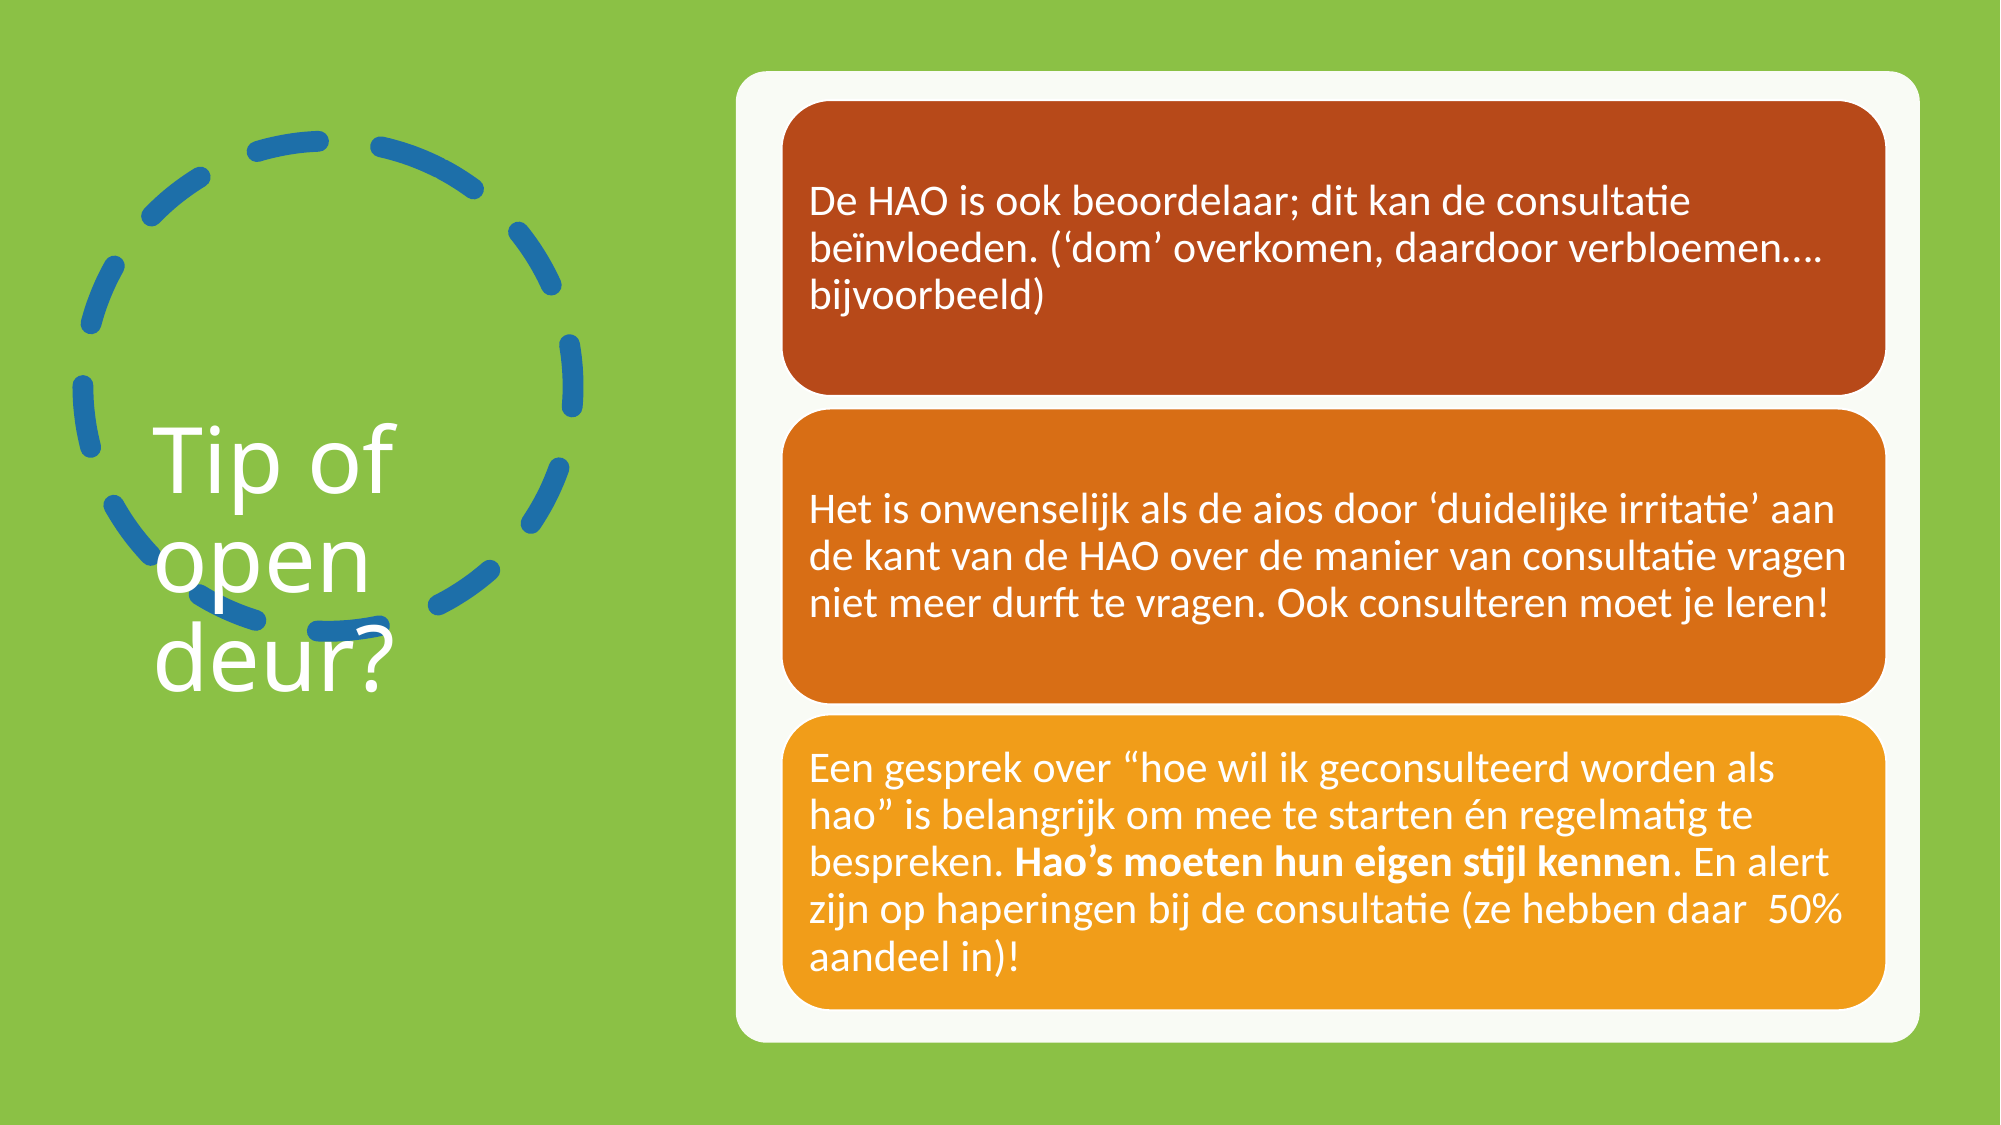

De HAO is ook beoordelaar; dit kan de consultatie beïnvloeden. (‘dom’ overkomen, daardoor verbloemen…. bijvoorbeeld)
Het is onwenselijk als de aios door ‘duidelijke irritatie’ aan de kant van de HAO over de manier van consultatie vragen niet meer durft te vragen. Ook consulteren moet je leren!
Een gesprek over “hoe wil ik geconsulteerd worden als hao” is belangrijk om mee te starten én regelmatig te bespreken. Hao’s moeten hun eigen stijl kennen. En alert zijn op haperingen bij de consultatie (ze hebben daar 50% aandeel in)!
# Tip of open deur?